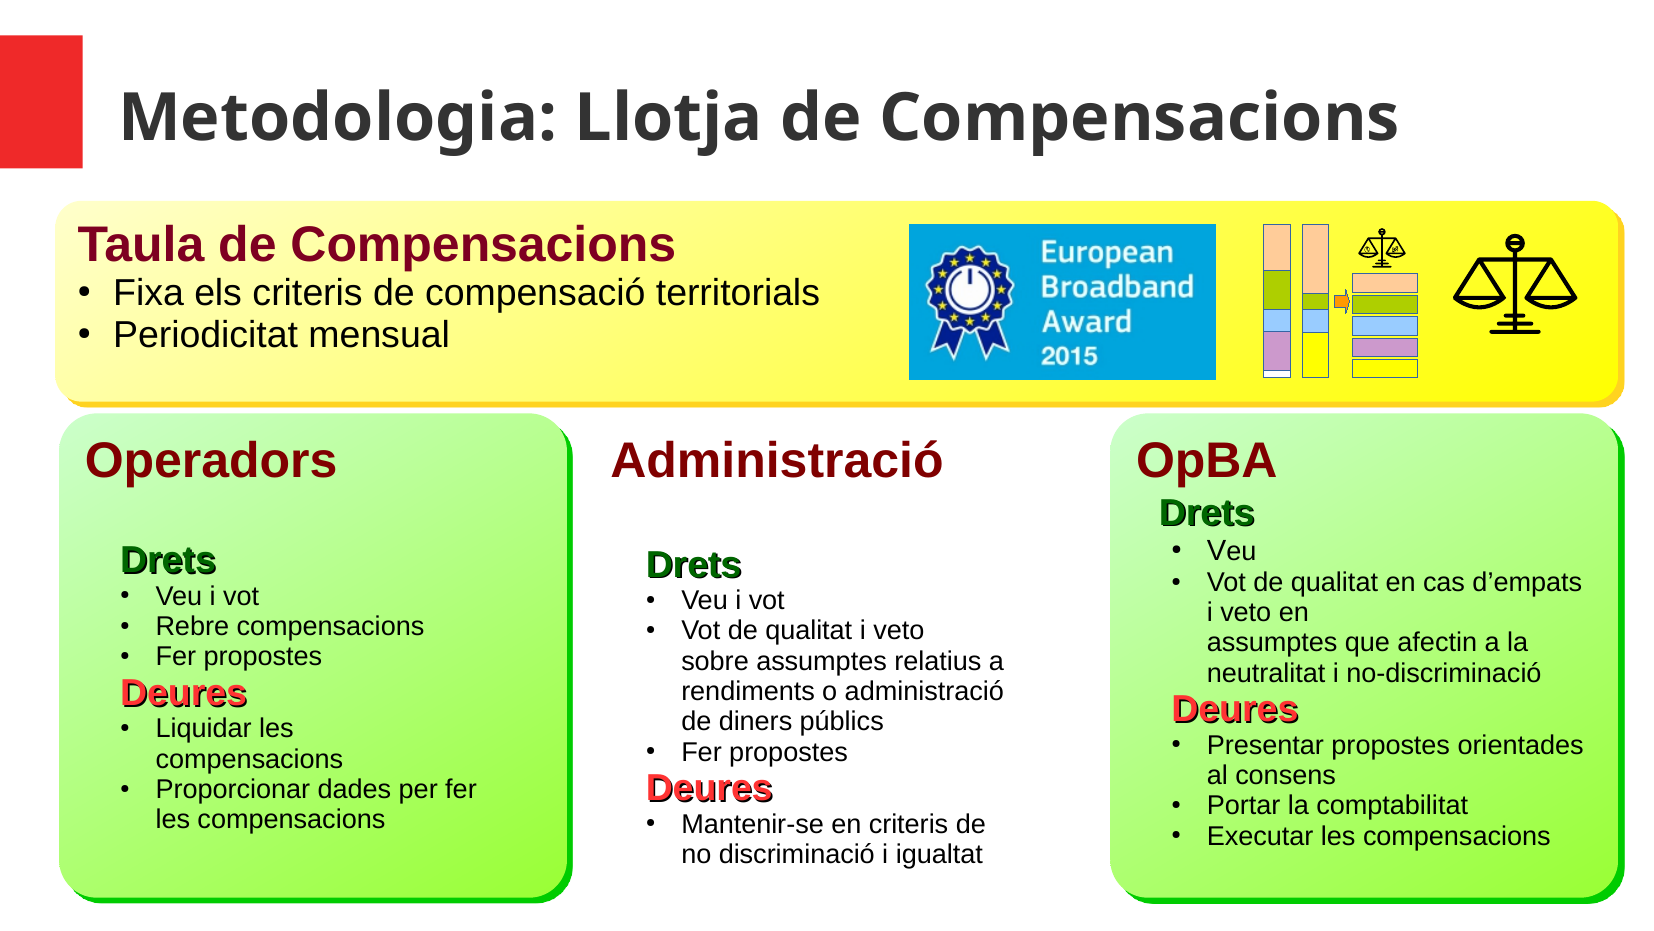

# Metodologia: Llotja de Compensacions
Taula de Compensacions
Fixa els criteris de compensació territorials
Periodicitat mensual
Operadors
Drets
Veu i vot
Rebre compensacions
Fer propostes
Deures
Liquidar les
compensacions
Proporcionar dades per fer
les compensacions
Administració
Drets
Veu i vot
Vot de qualitat i veto
sobre assumptes relatius a
rendiments o administració
de diners públics
Fer propostes
Deures
Mantenir-se en criteris de
no discriminació i igualtat
OpBA
 Drets
Veu
Vot de qualitat en cas d’empats i veto en
assumptes que afectin a la neutralitat i no-discriminació
Deures
Presentar propostes orientades
al consens
Portar la comptabilitat
Executar les compensacions
28